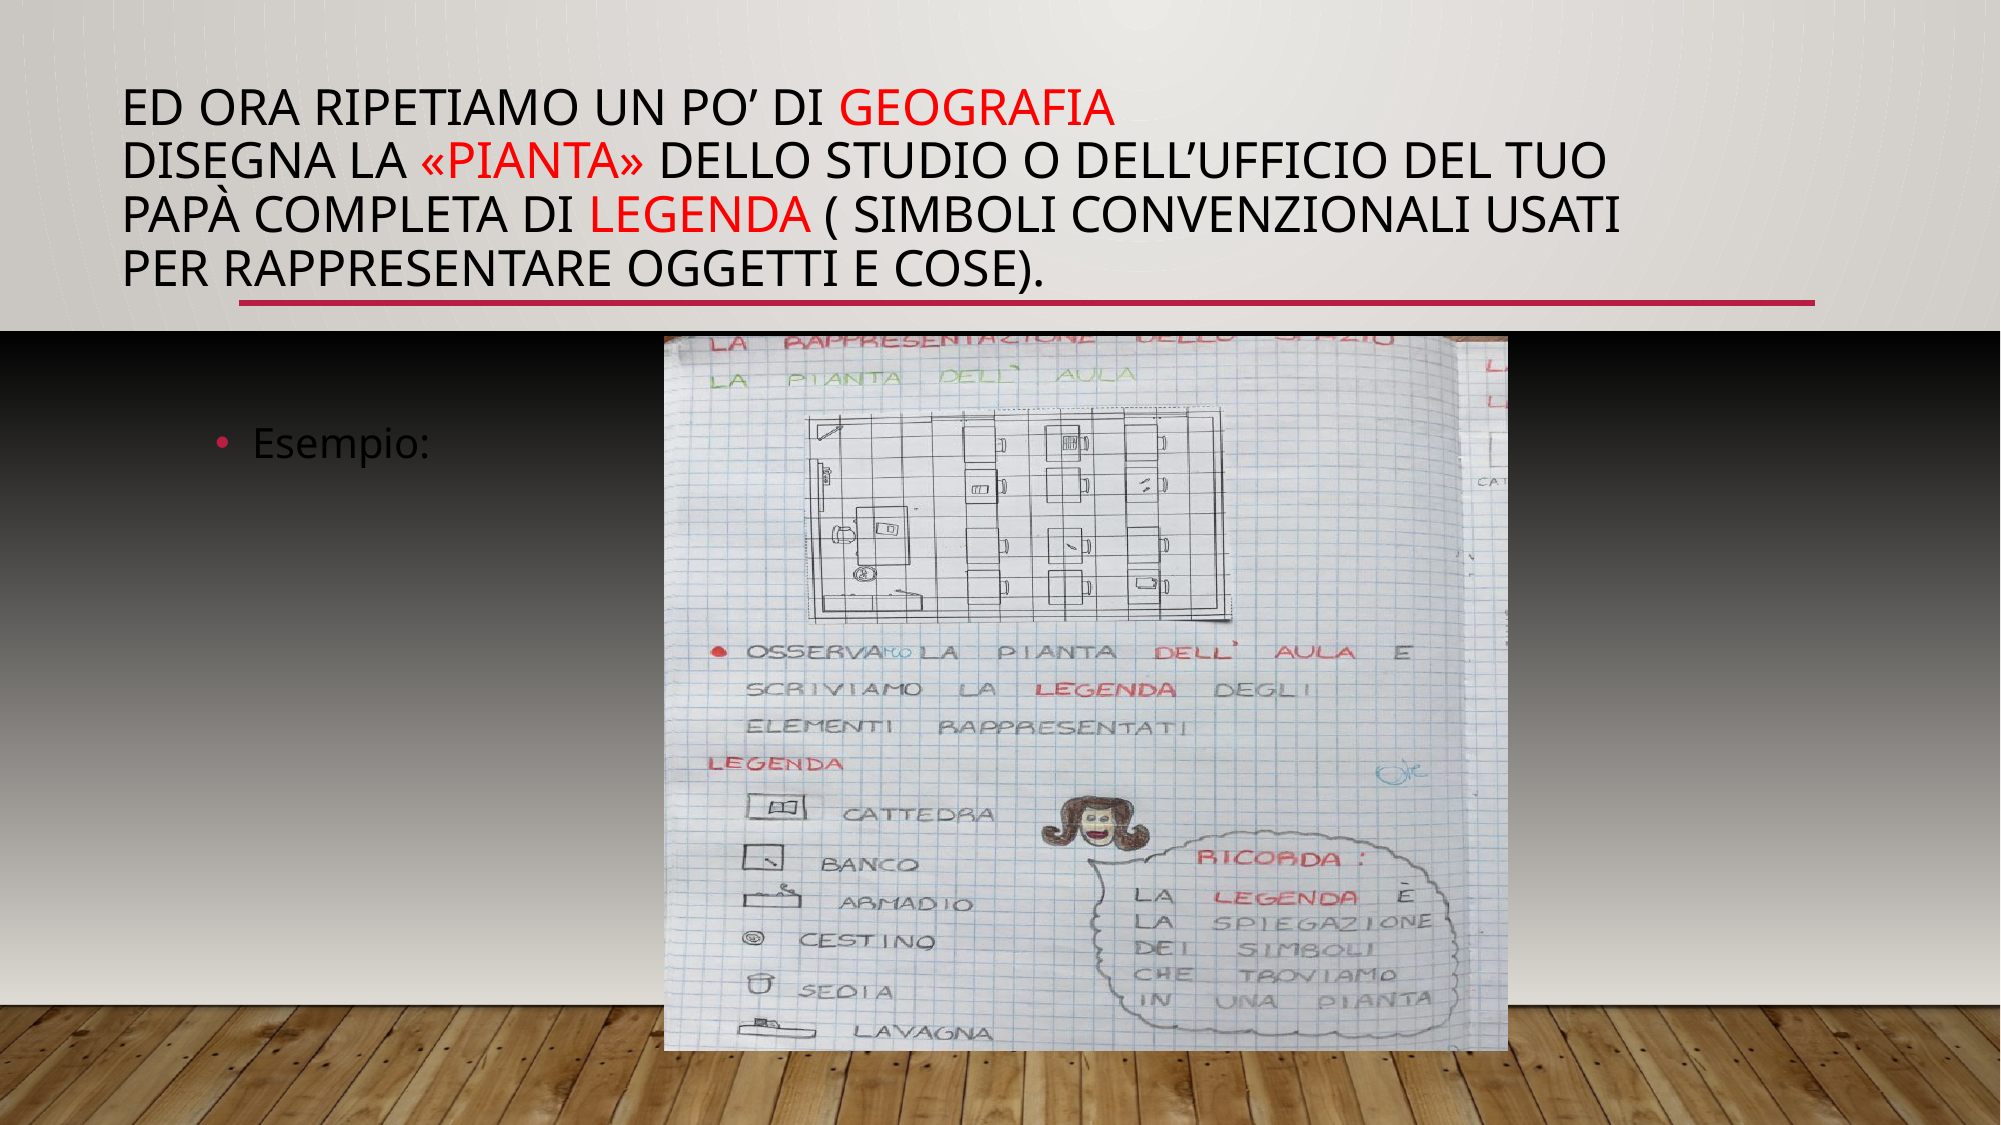

# Ed ora ripetiamo un po’ di GEOGRAFIA Disegna la «pianta» dello studio o dell’ufficio del tuo papà completa di legenda ( simboli convenzionali usati per rappresentare oggetti e cose).
Esempio: